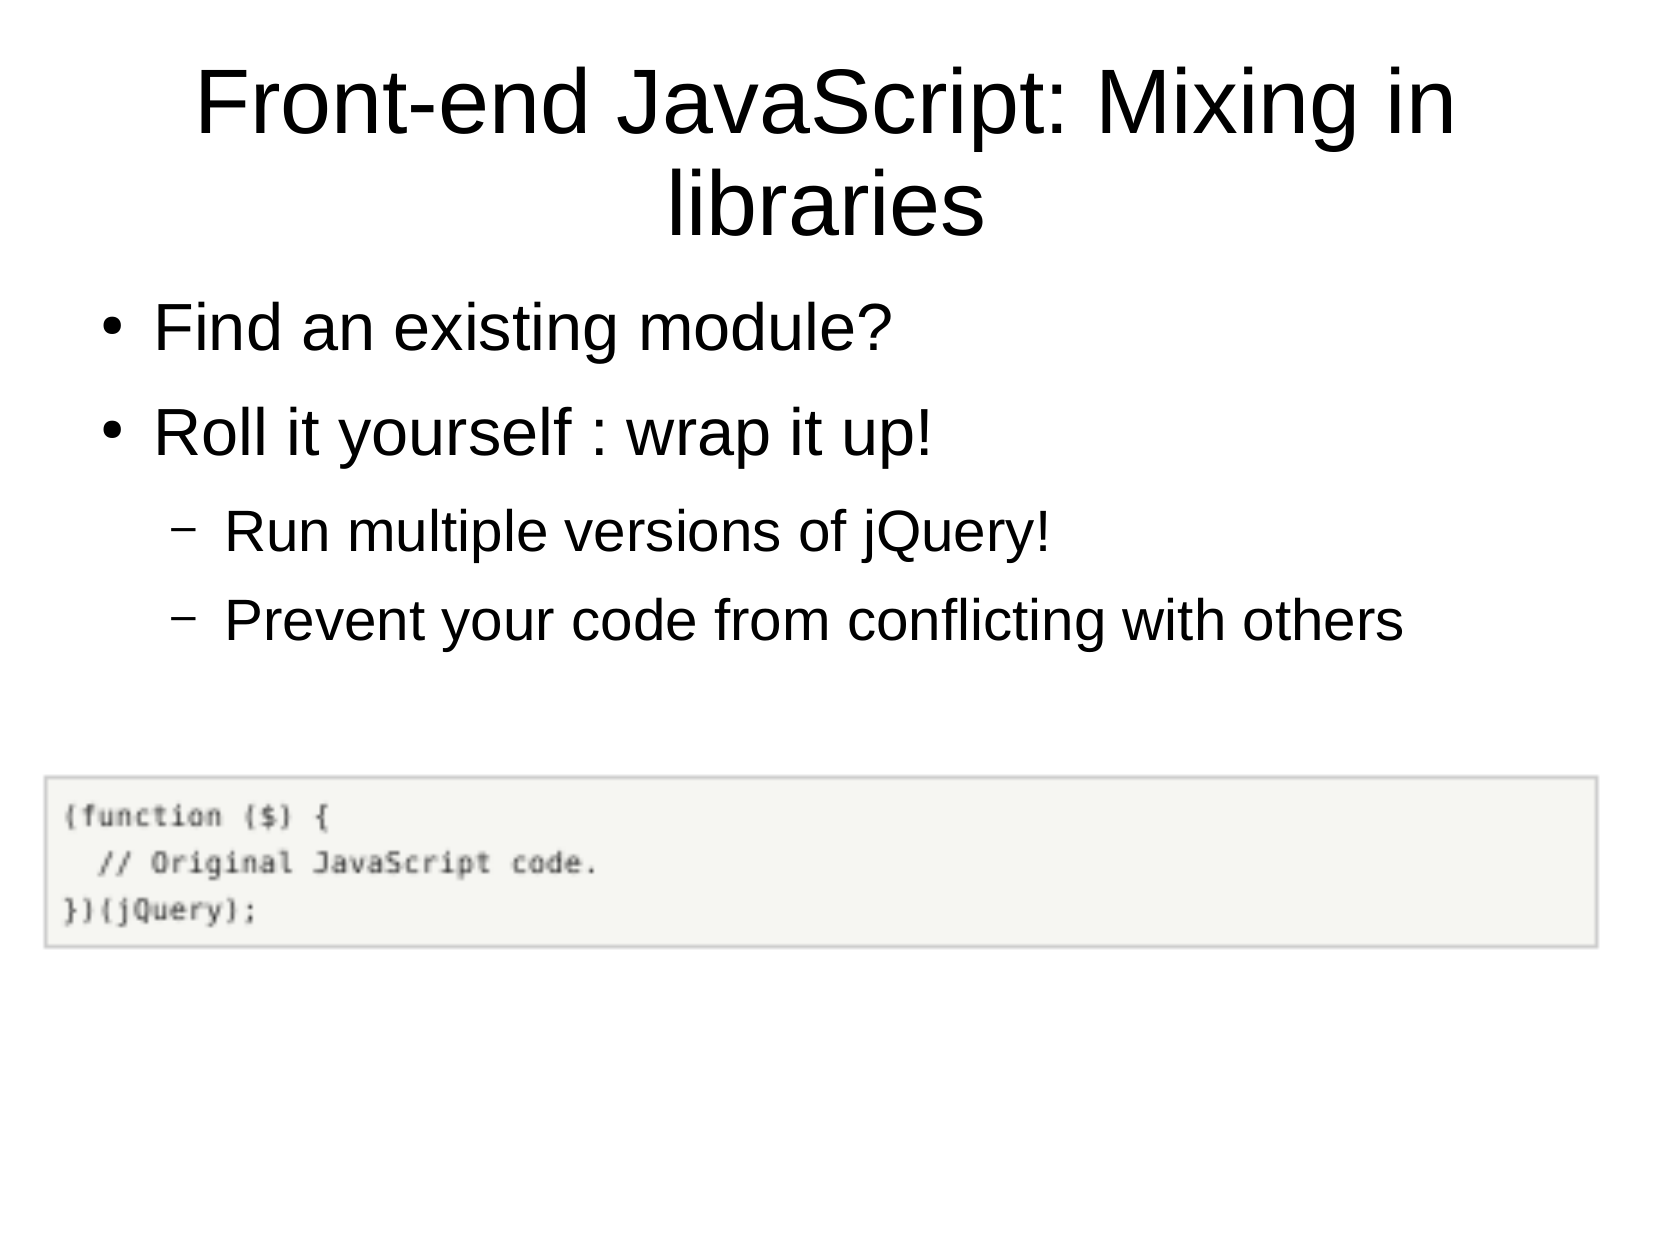

# Front-end JavaScript: Mixing in libraries
Find an existing module?
Roll it yourself : wrap it up!
Run multiple versions of jQuery!
Prevent your code from conflicting with others